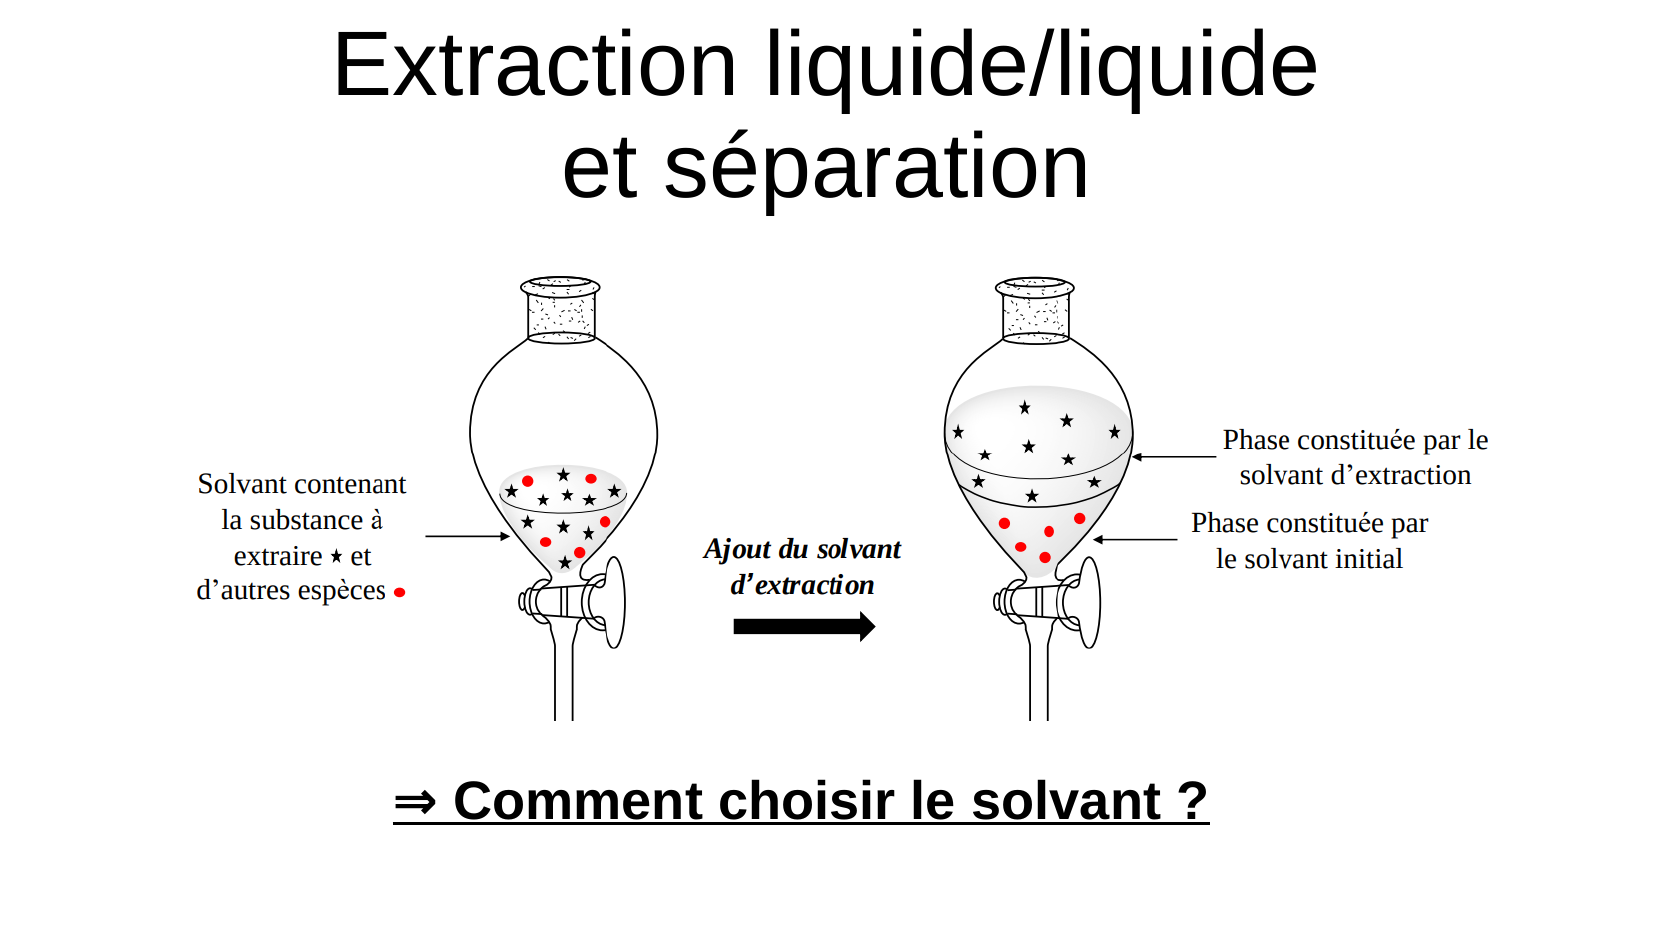

# Extraction liquide/liquide et séparation
⇒ Comment choisir le solvant ?